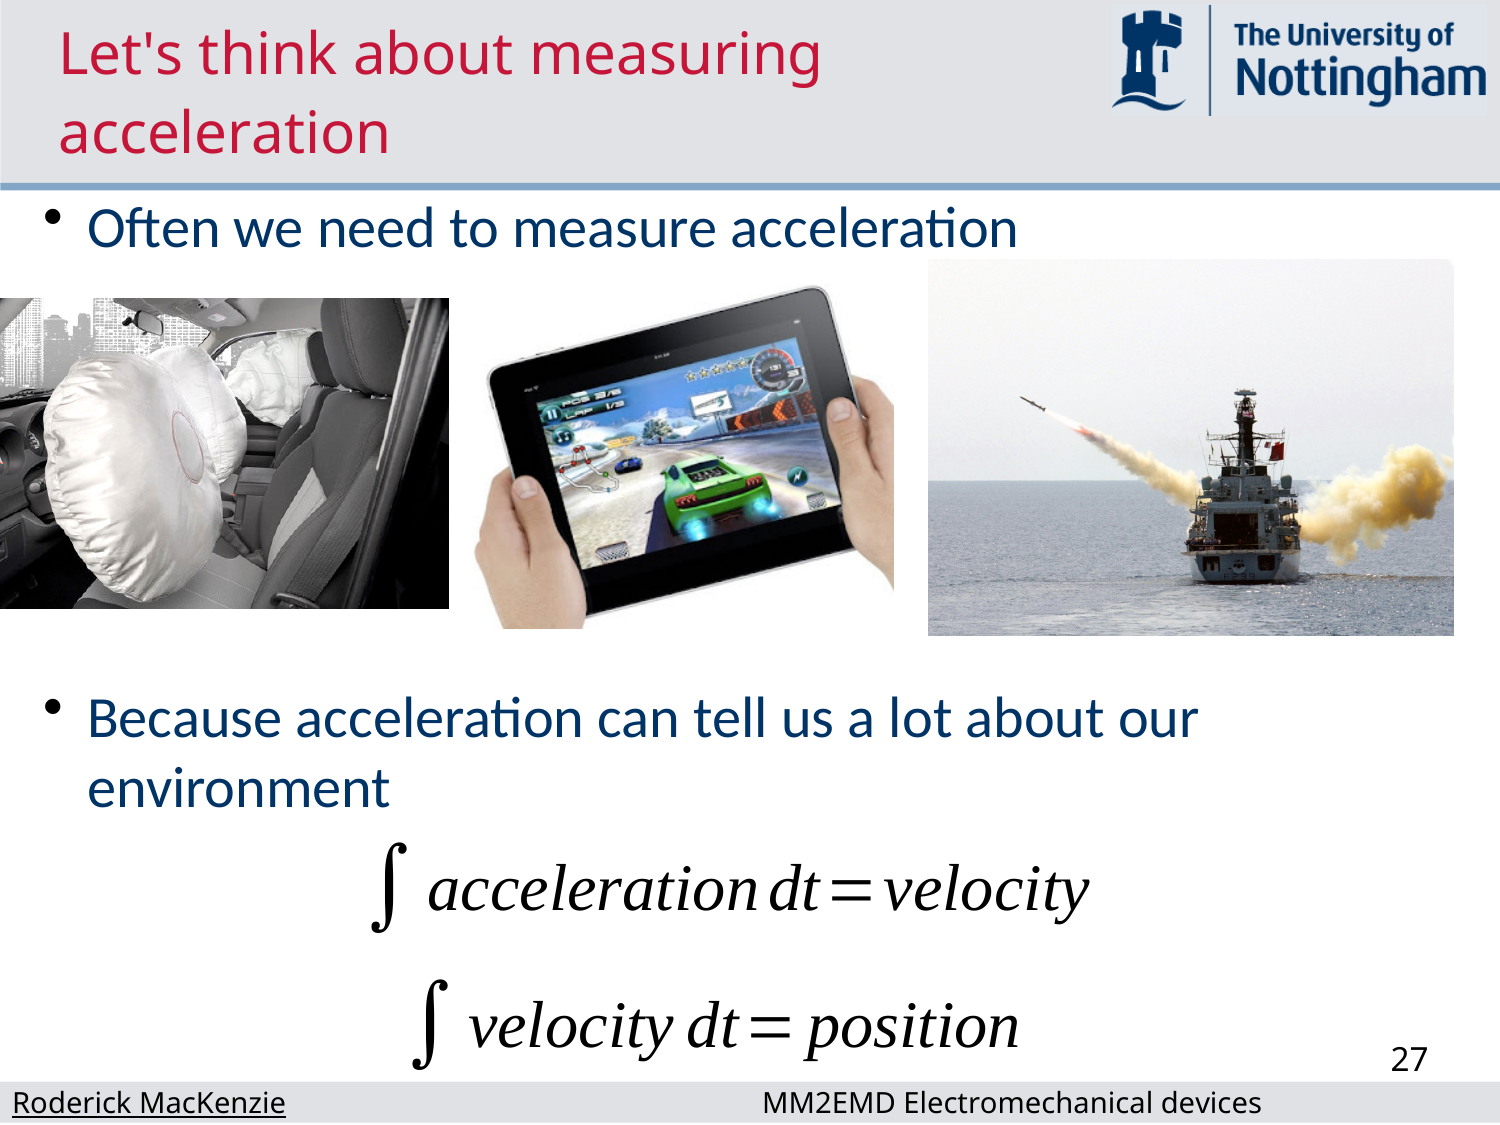

# Let's think about measuring acceleration
Often we need to measure acceleration
Because acceleration can tell us a lot about our environment